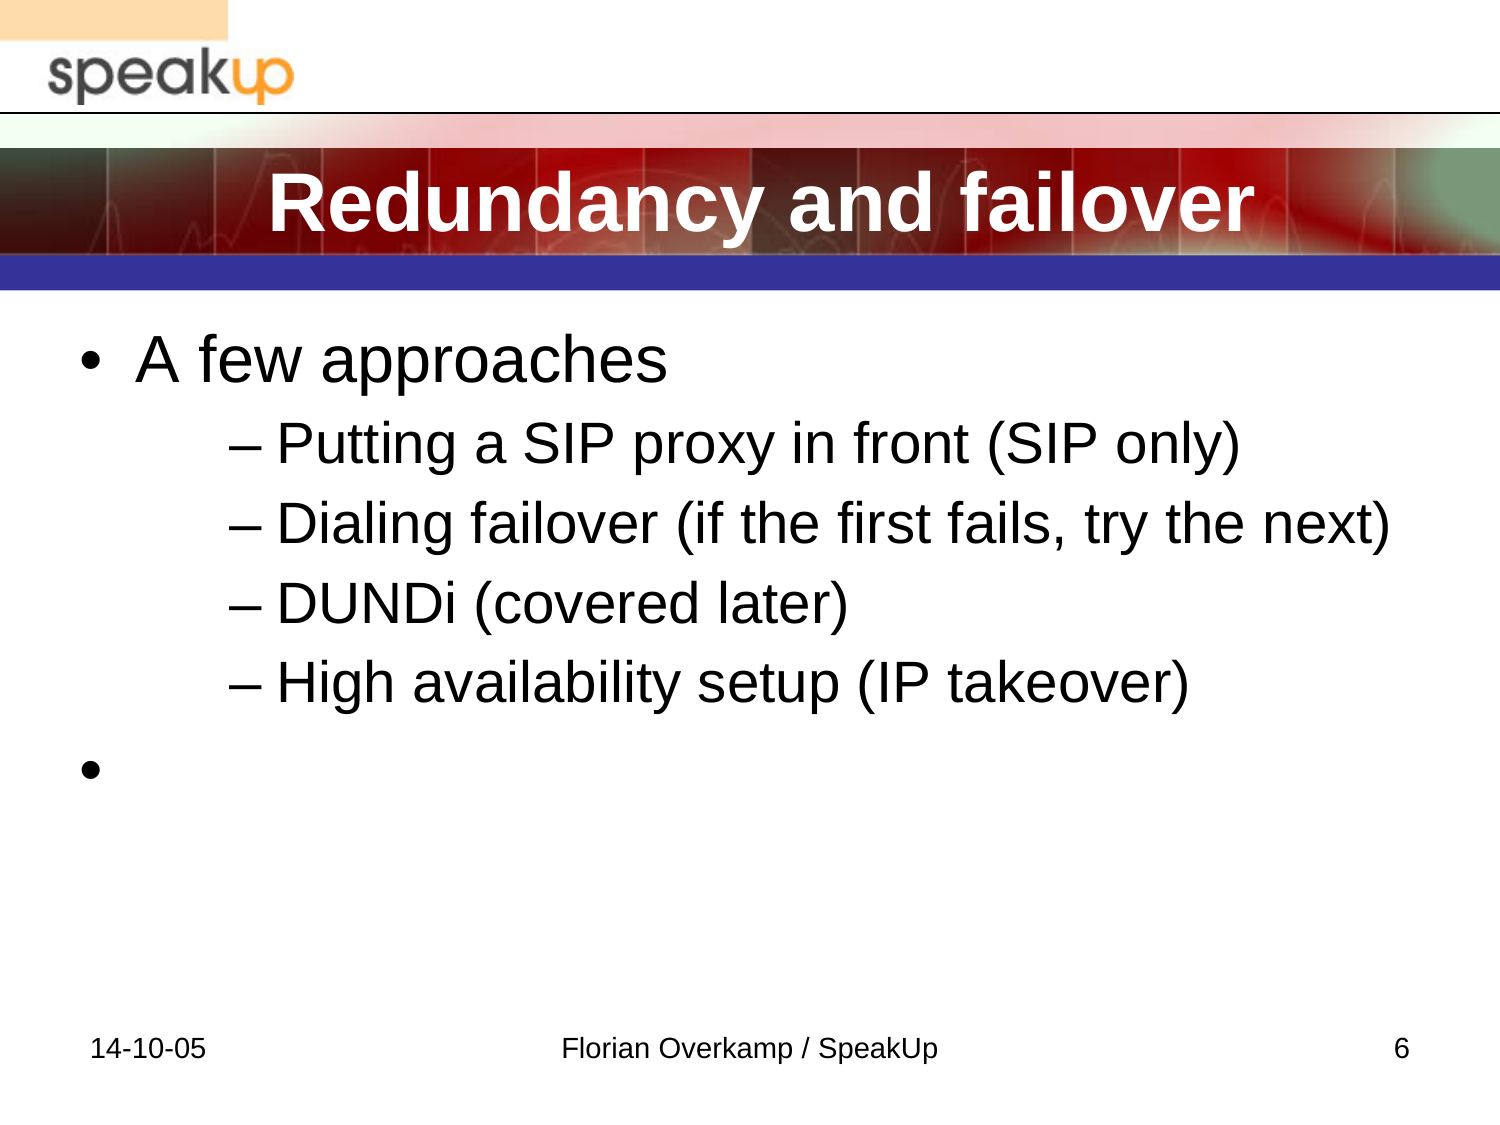

# Redundancy and failover
A few approaches
Putting a SIP proxy in front (SIP only)
Dialing failover (if the first fails, try the next)
DUNDi (covered later)
High availability setup (IP takeover)
Florian Overkamp / SpeakUp
6